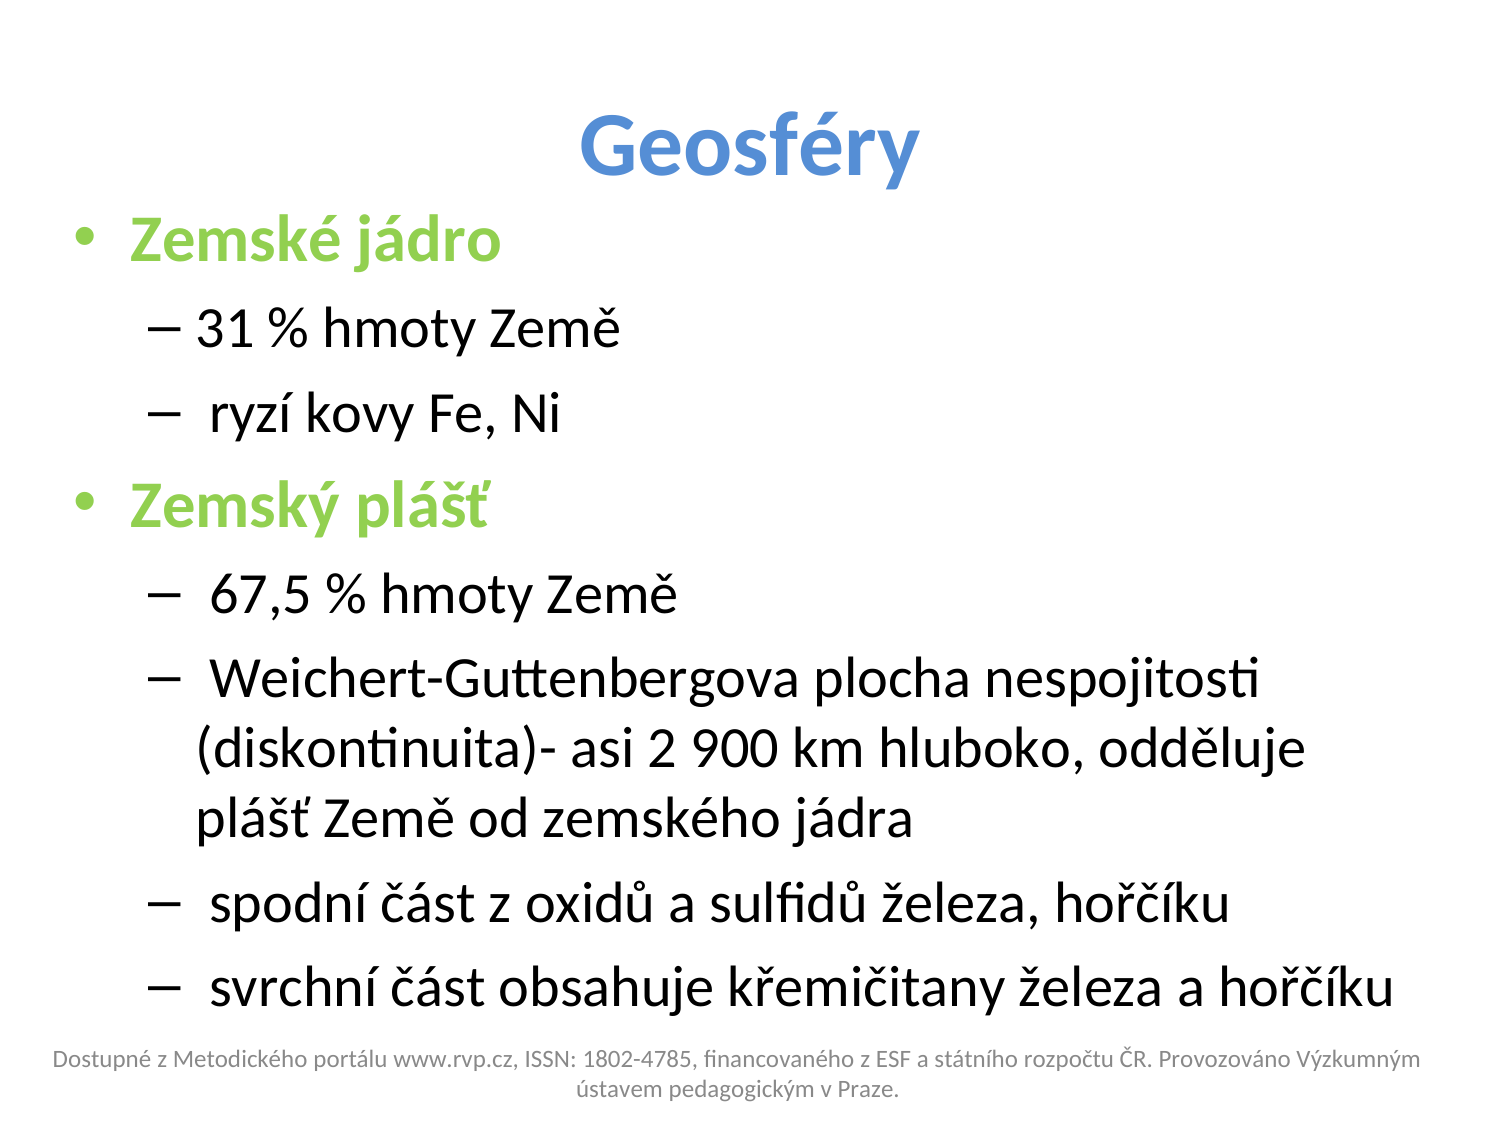

# Geosféry
Zemské jádro
31 % hmoty Země
 ryzí kovy Fe, Ni
Zemský plášť
 67,5 % hmoty Země
 Weichert-Guttenbergova plocha nespojitosti (diskontinuita)- asi 2 900 km hluboko, odděluje plášť Země od zemského jádra
 spodní část z oxidů a sulfidů železa, hořčíku
 svrchní část obsahuje křemičitany železa a hořčíku
Dostupné z Metodického portálu www.rvp.cz, ISSN: 1802-4785, financovaného z ESF a státního rozpočtu ČR. Provozováno Výzkumným ústavem pedagogickým v Praze.